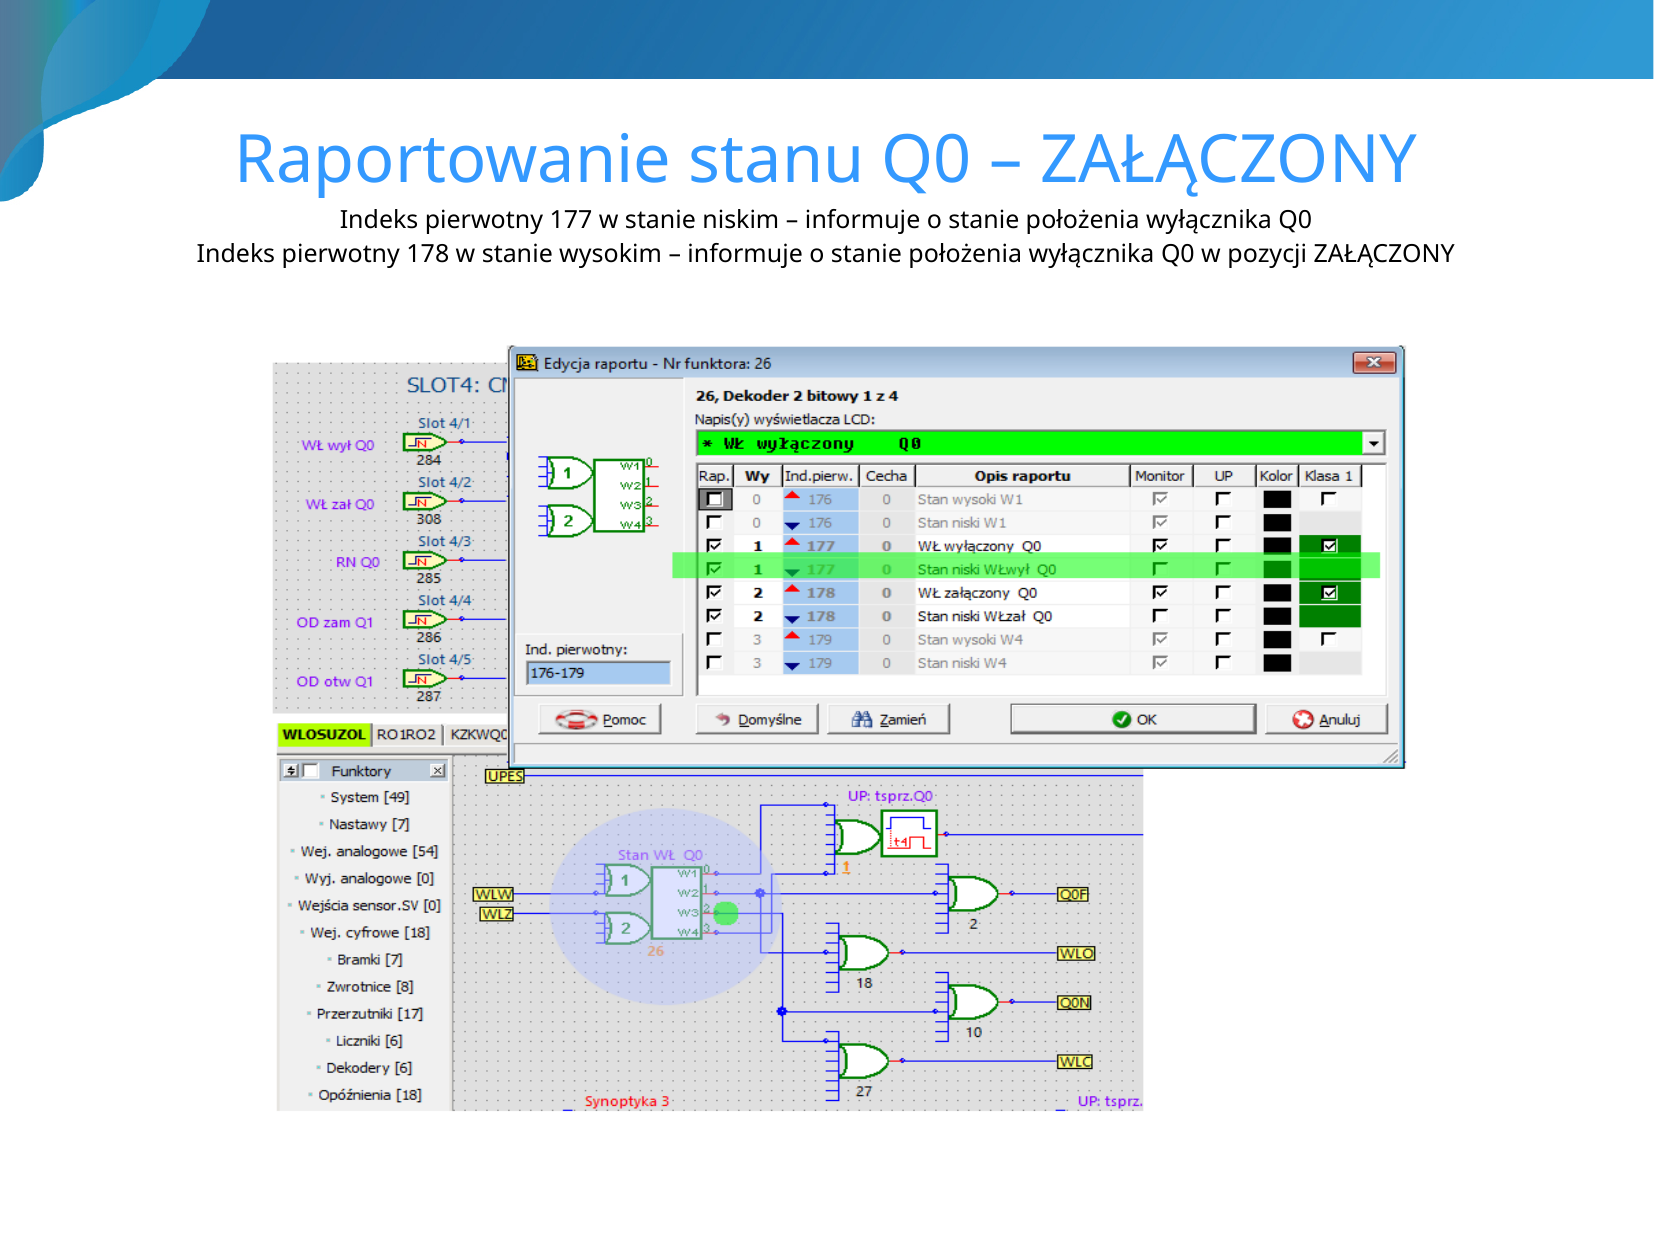

# Raportowanie stanu Q0 – ZAŁĄCZONY Indeks pierwotny 177 w stanie niskim – informuje o stanie położenia wyłącznika Q0 Indeks pierwotny 178 w stanie wysokim – informuje o stanie położenia wyłącznika Q0 w pozycji ZAŁĄCZONY